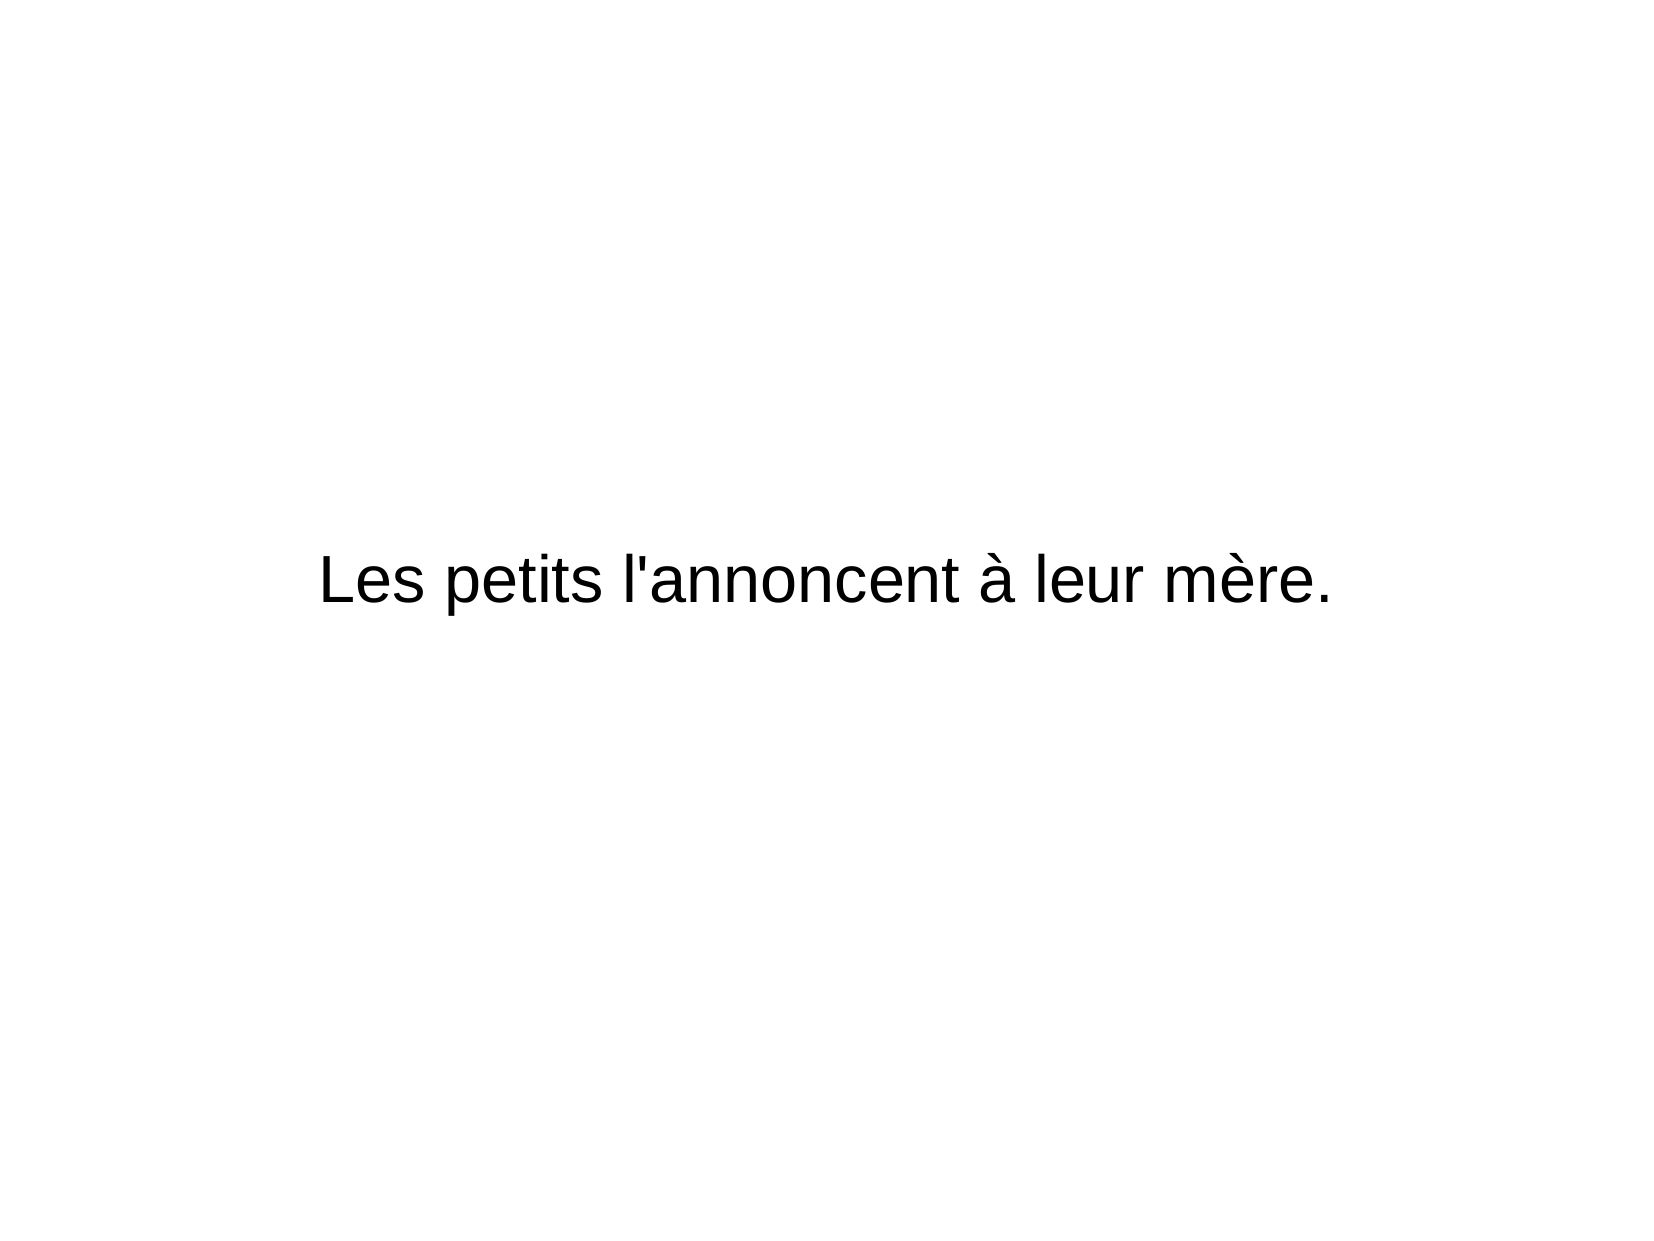

# Les petits l'annoncent à leur mère.